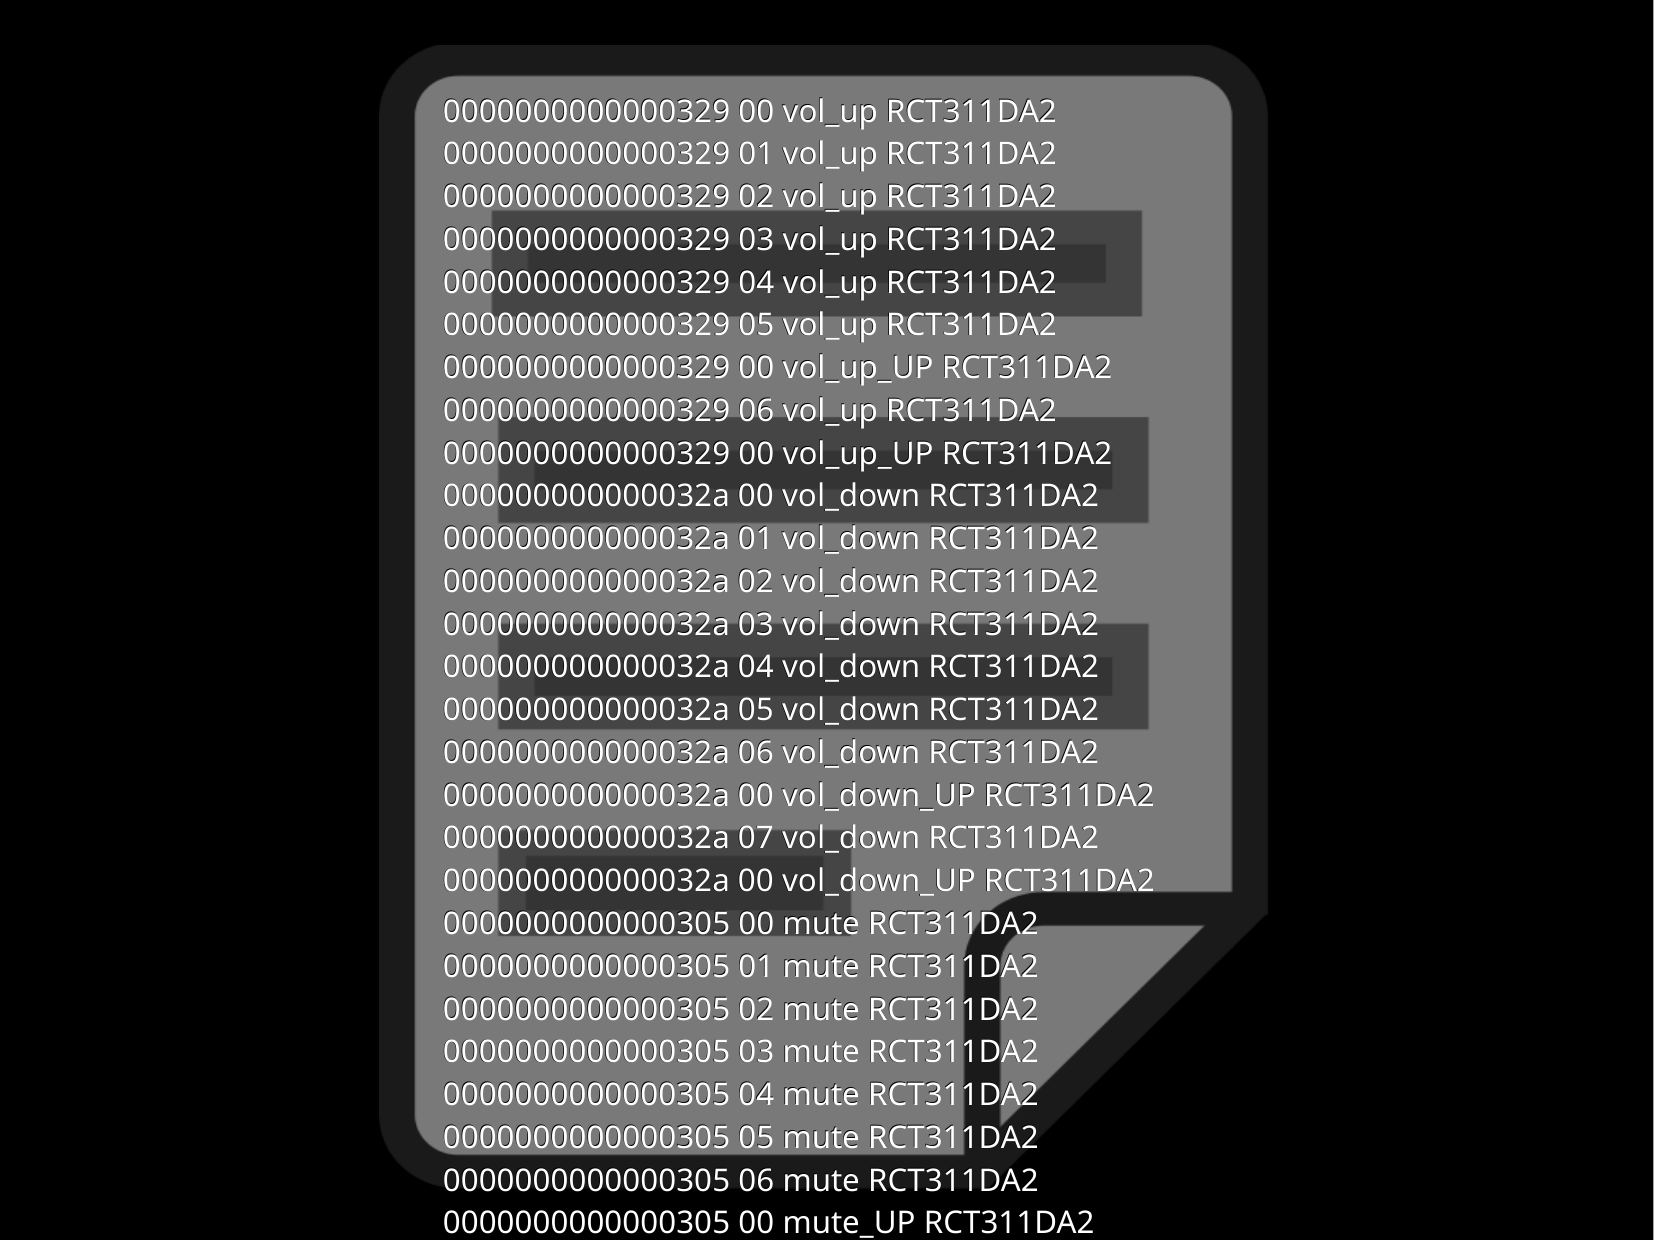

# 0000000000000329 00 vol_up RCT311DA2
0000000000000329 01 vol_up RCT311DA2
0000000000000329 02 vol_up RCT311DA2
0000000000000329 03 vol_up RCT311DA2
0000000000000329 04 vol_up RCT311DA2
0000000000000329 05 vol_up RCT311DA2
0000000000000329 00 vol_up_UP RCT311DA2
0000000000000329 06 vol_up RCT311DA2
0000000000000329 00 vol_up_UP RCT311DA2
000000000000032a 00 vol_down RCT311DA2
000000000000032a 01 vol_down RCT311DA2
000000000000032a 02 vol_down RCT311DA2
000000000000032a 03 vol_down RCT311DA2
000000000000032a 04 vol_down RCT311DA2
000000000000032a 05 vol_down RCT311DA2
000000000000032a 06 vol_down RCT311DA2
000000000000032a 00 vol_down_UP RCT311DA2
000000000000032a 07 vol_down RCT311DA2
000000000000032a 00 vol_down_UP RCT311DA2
0000000000000305 00 mute RCT311DA2
0000000000000305 01 mute RCT311DA2
0000000000000305 02 mute RCT311DA2
0000000000000305 03 mute RCT311DA2
0000000000000305 04 mute RCT311DA2
0000000000000305 05 mute RCT311DA2
0000000000000305 06 mute RCT311DA2
0000000000000305 00 mute_UP RCT311DA2
0000000000000305 07 mute RCT311DA2
0000000000000305 00 mute_UP RCT311DA2
2010-09-11
Tux, allumes-nous la télé !
86